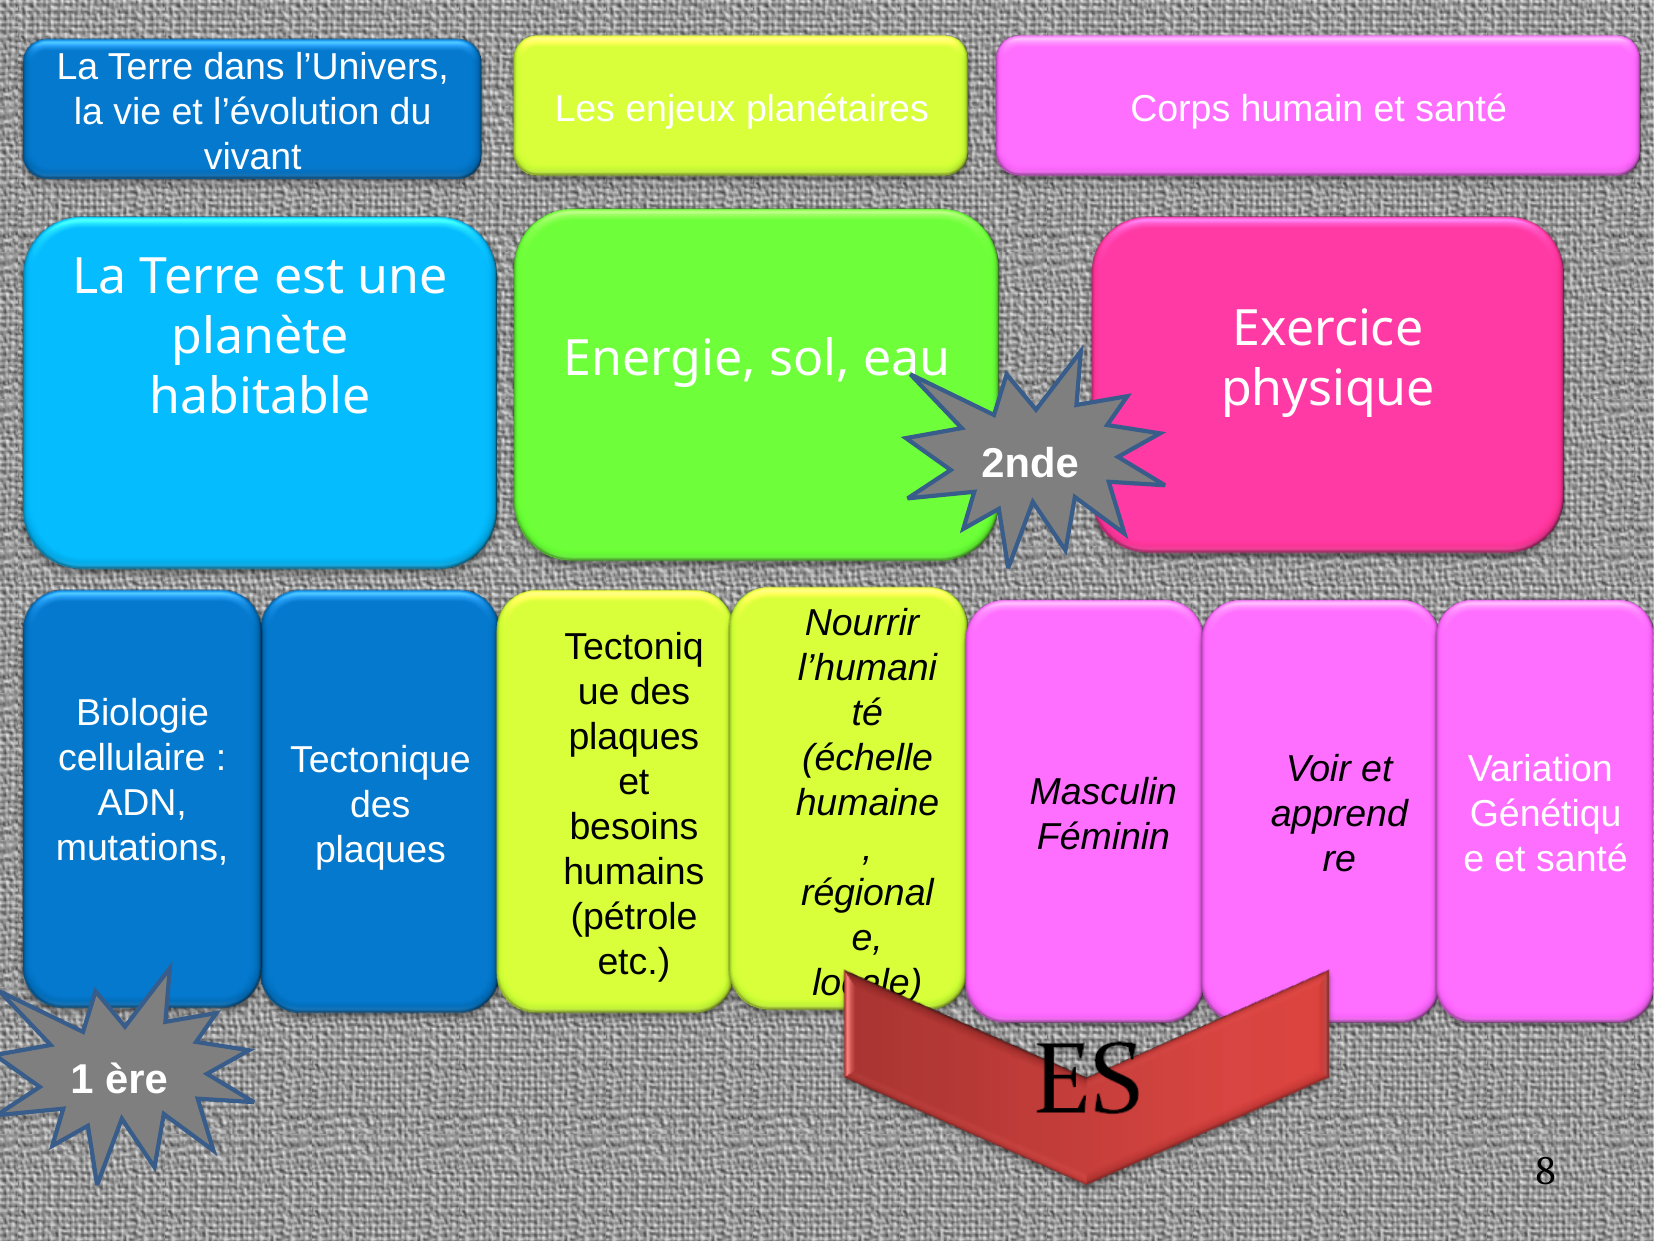

La Terre dans l’Univers, la vie et l’évolution du vivant
Les enjeux planétaires
Corps humain et santé
Energie, sol, eau
La Terre est une planète habitable
Exercice physique
2nde
Nourrir l’humanité (échelle humaine, régionale, locale)
Biologie cellulaire : ADN, mutations,
Tectonique des plaques
Tectonique des plaques et besoins humains (pétrole etc.)
Masculin
Féminin
Voir et apprendre
Variation
Génétique et santé
1 ère
8